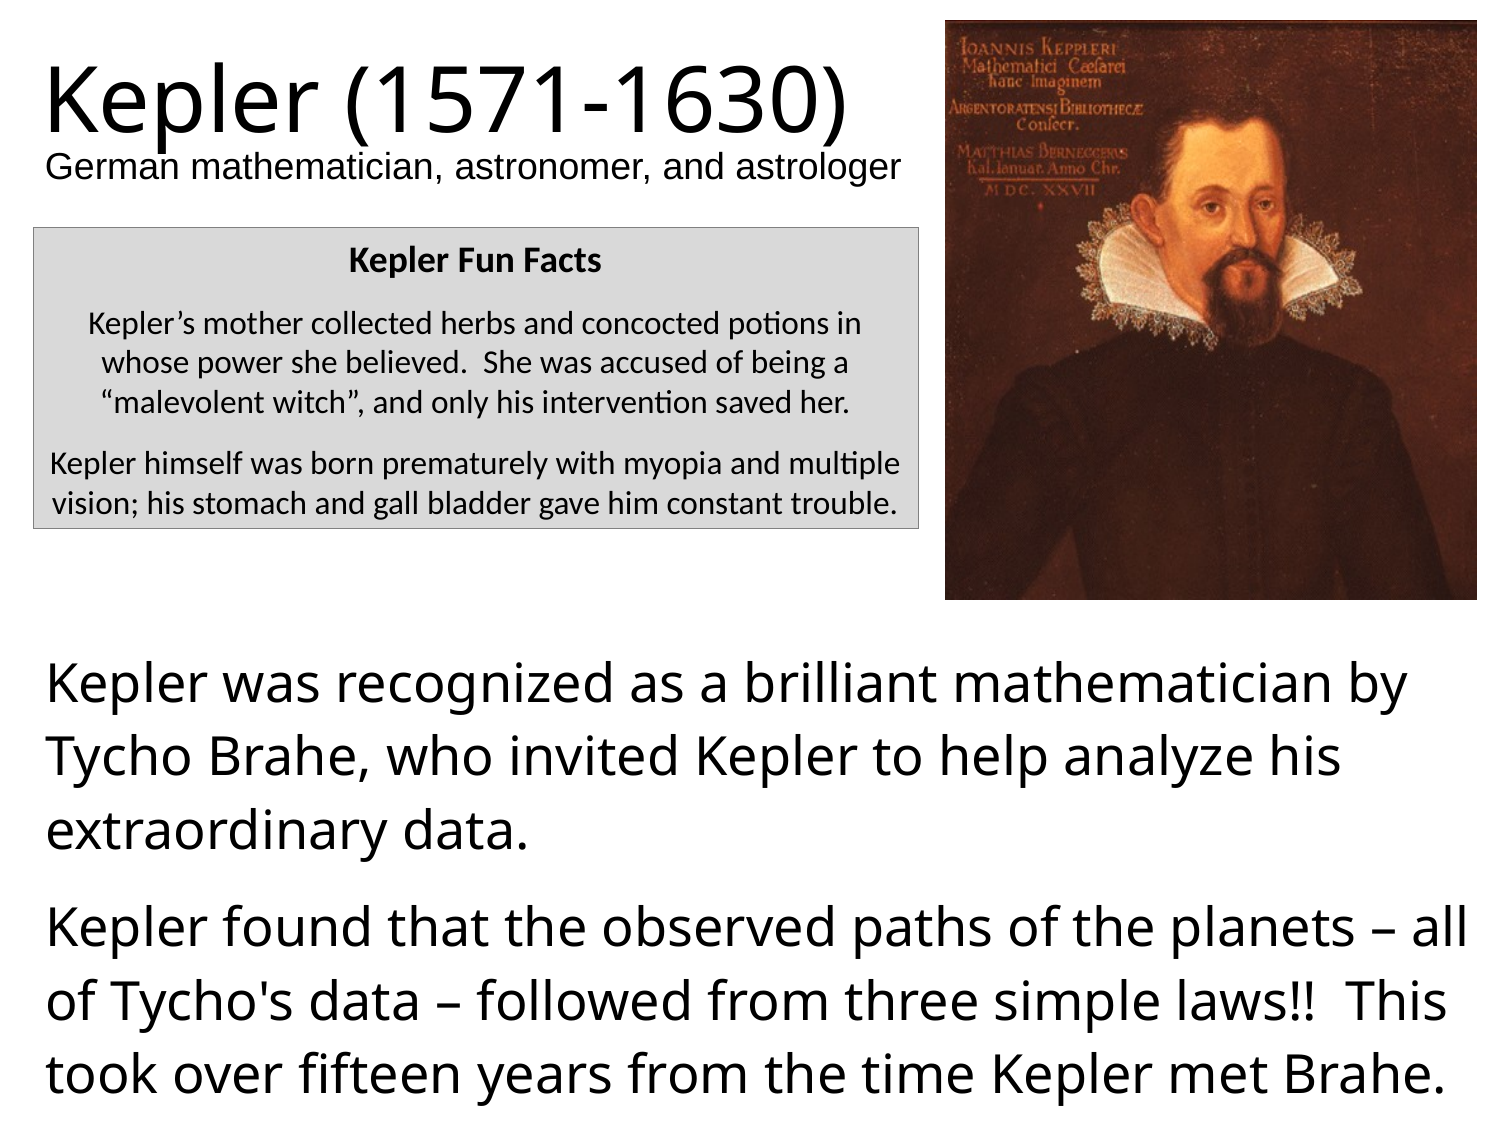

# Kepler (1571-1630)
German mathematician, astronomer, and astrologer
Kepler Fun Facts
Kepler’s mother collected herbs and concocted potions in whose power she believed. She was accused of being a “malevolent witch”, and only his intervention saved her.
Kepler himself was born prematurely with myopia and multiple vision; his stomach and gall bladder gave him constant trouble.
Kepler was recognized as a brilliant mathematician by Tycho Brahe, who invited Kepler to help analyze his extraordinary data.
Kepler found that the observed paths of the planets – all of Tycho's data – followed from three simple laws!! This took over fifteen years from the time Kepler met Brahe.